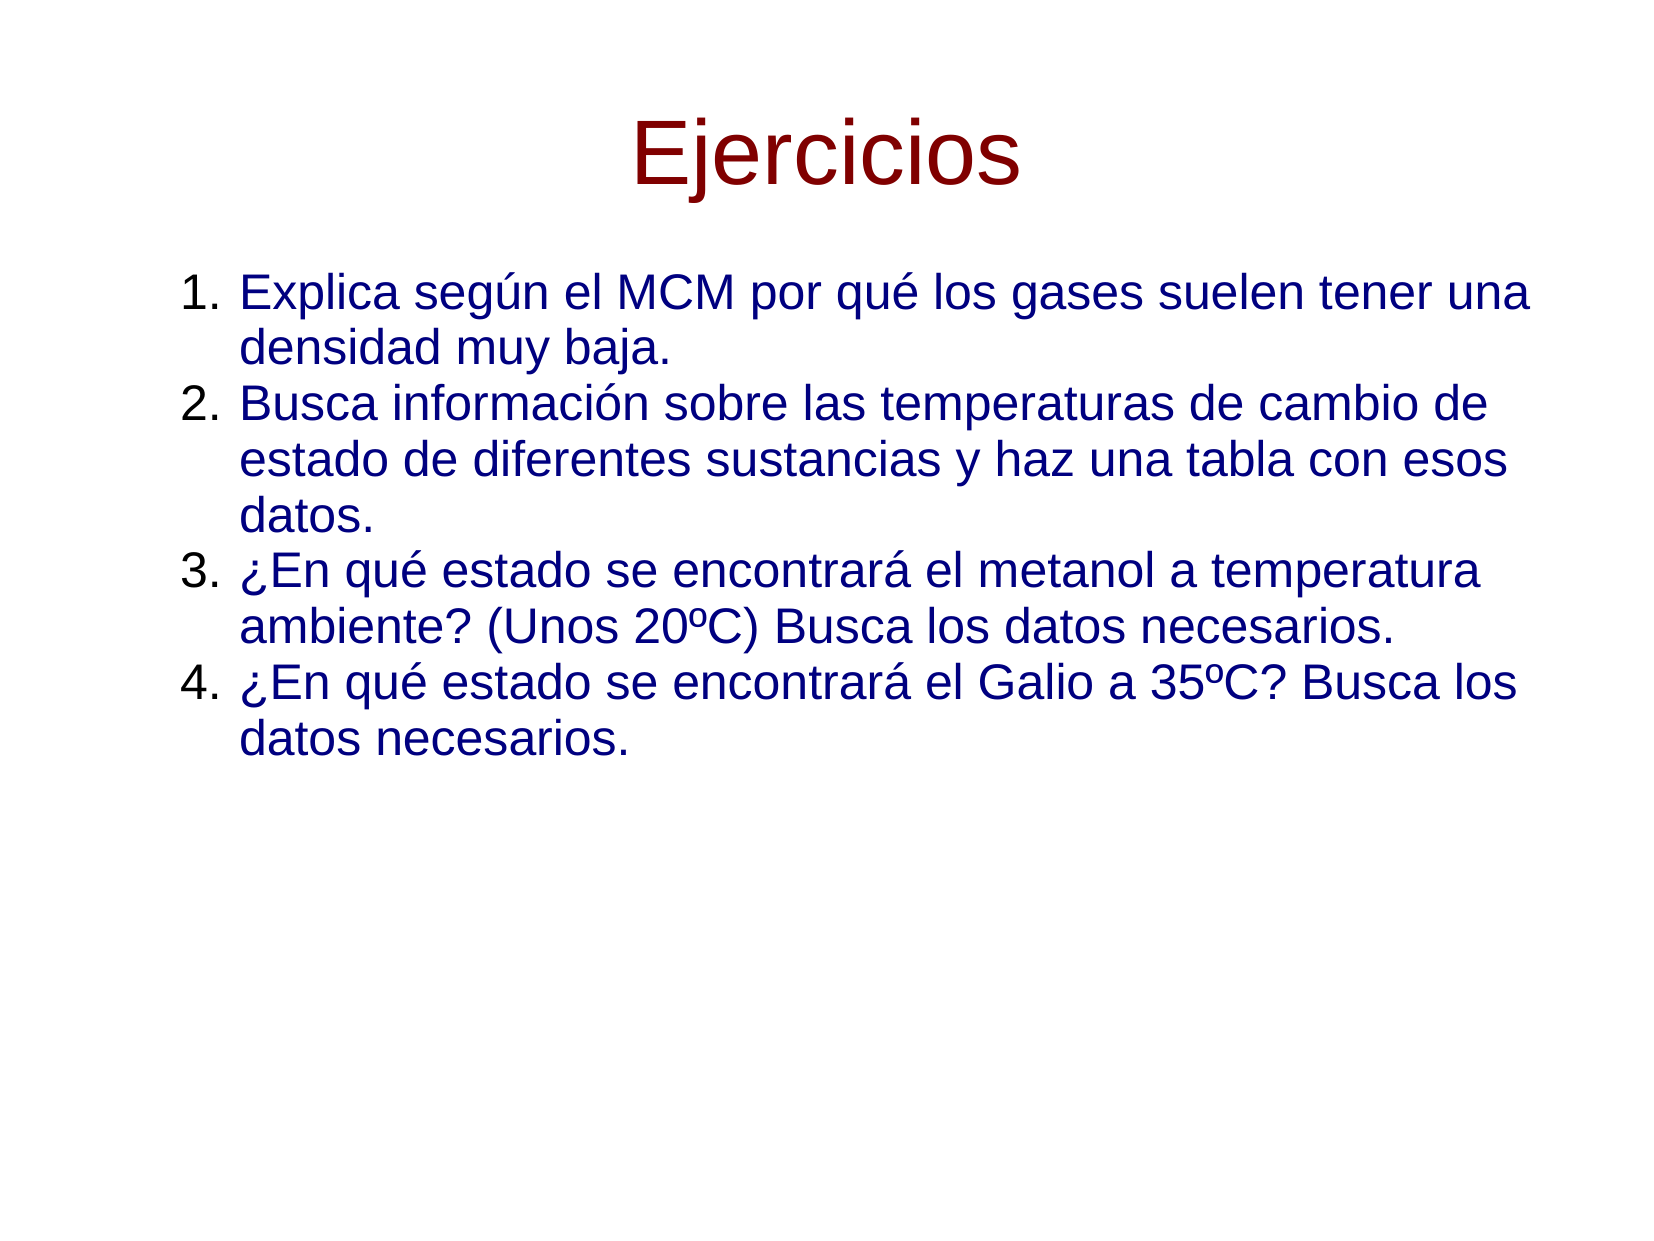

# Ejercicios
Explica según el MCM por qué los gases suelen tener una densidad muy baja.
Busca información sobre las temperaturas de cambio de estado de diferentes sustancias y haz una tabla con esos datos.
¿En qué estado se encontrará el metanol a temperatura ambiente? (Unos 20ºC) Busca los datos necesarios.
¿En qué estado se encontrará el Galio a 35ºC? Busca los datos necesarios.